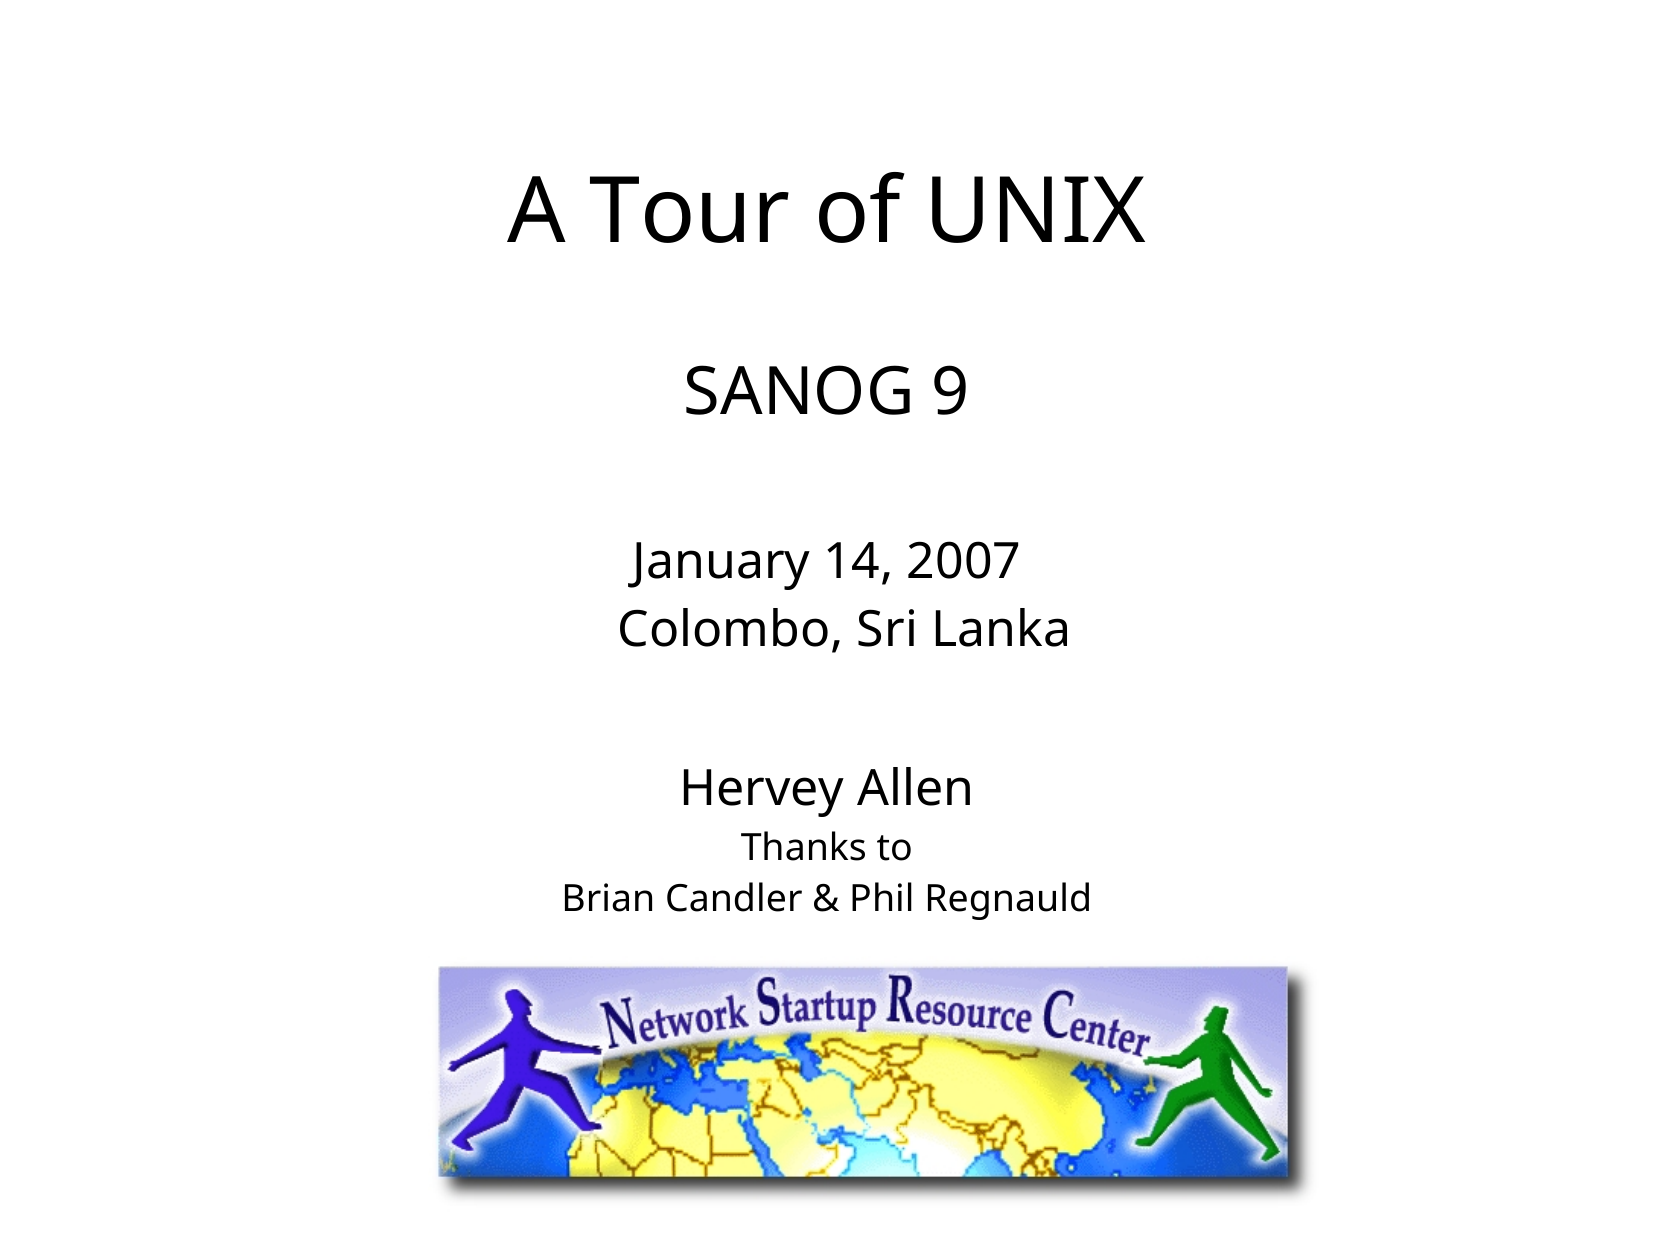

# A Tour of UNIX
SANOG 9
January 14, 2007
Colombo, Sri Lanka
Hervey Allen
Thanks to
Brian Candler & Phil Regnauld